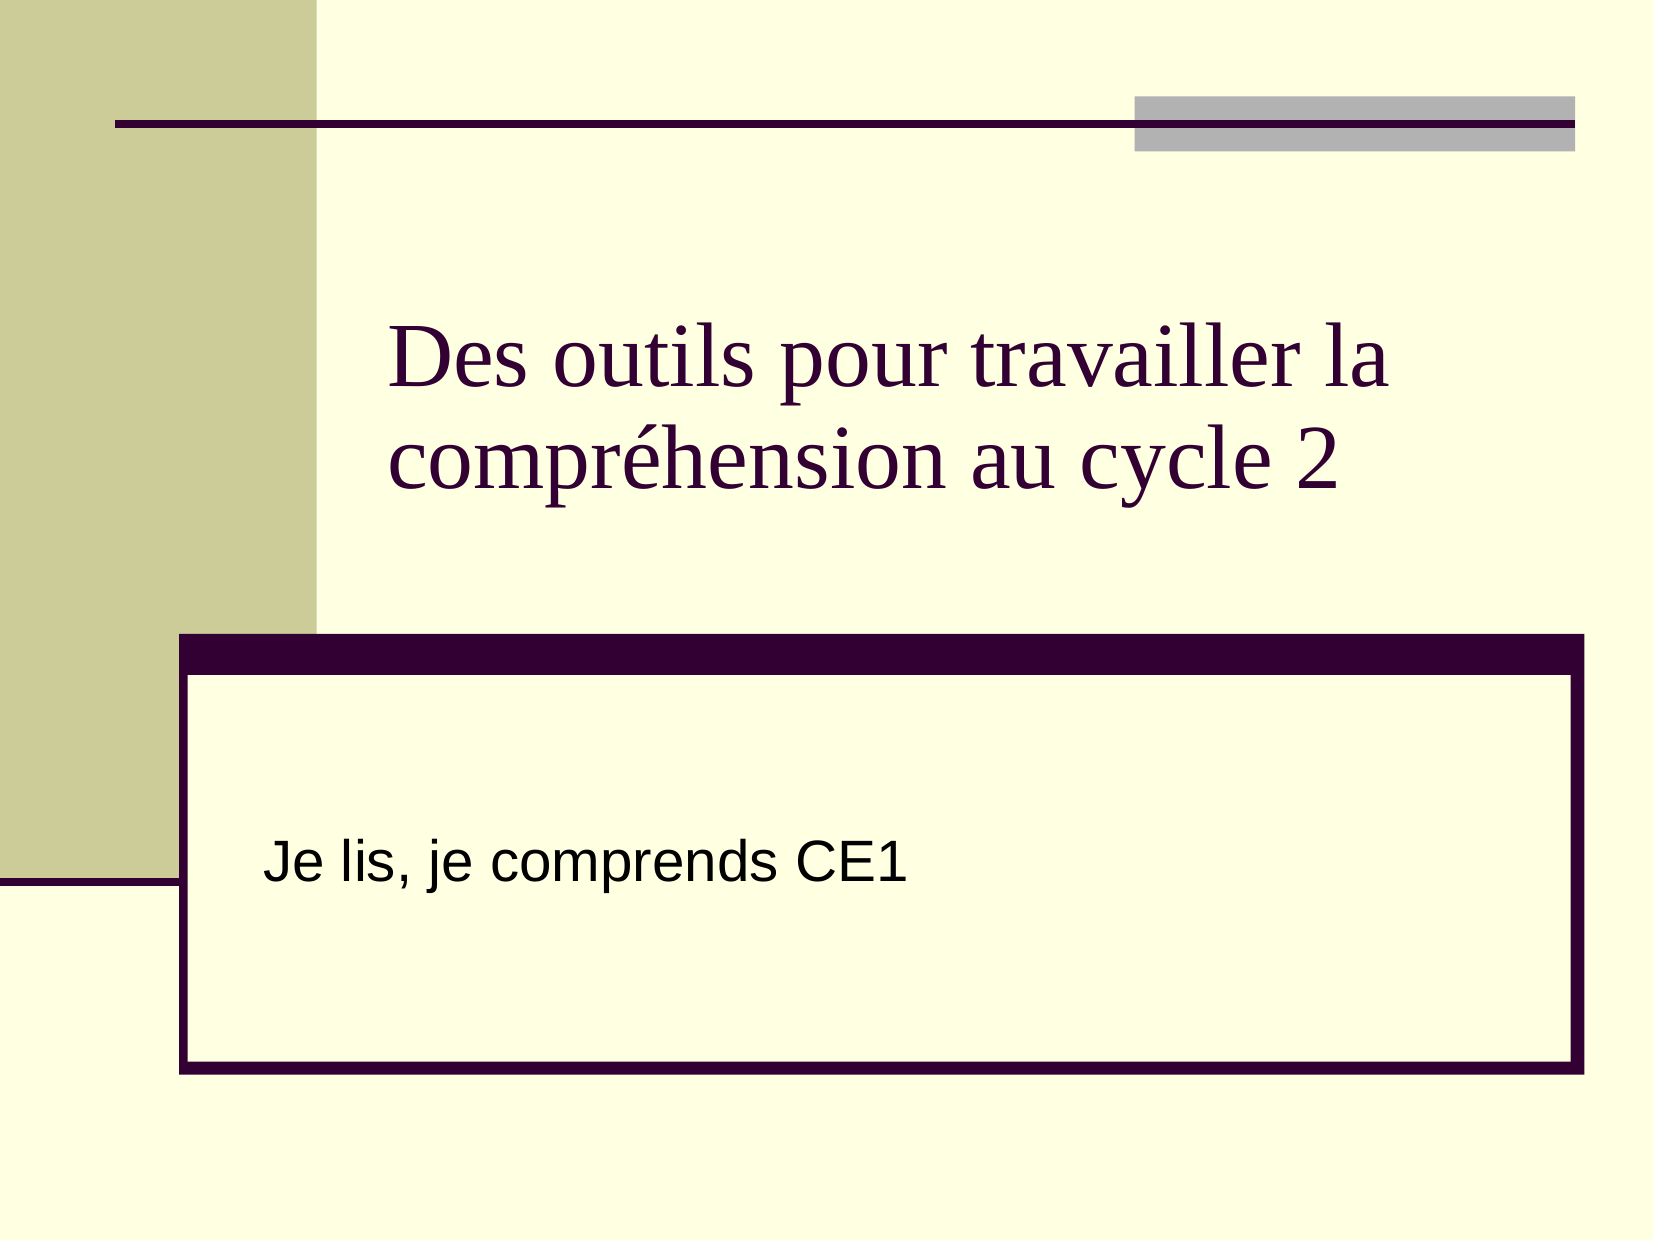

Des outils pour travailler la compréhension au cycle 2
Je lis, je comprends CE1